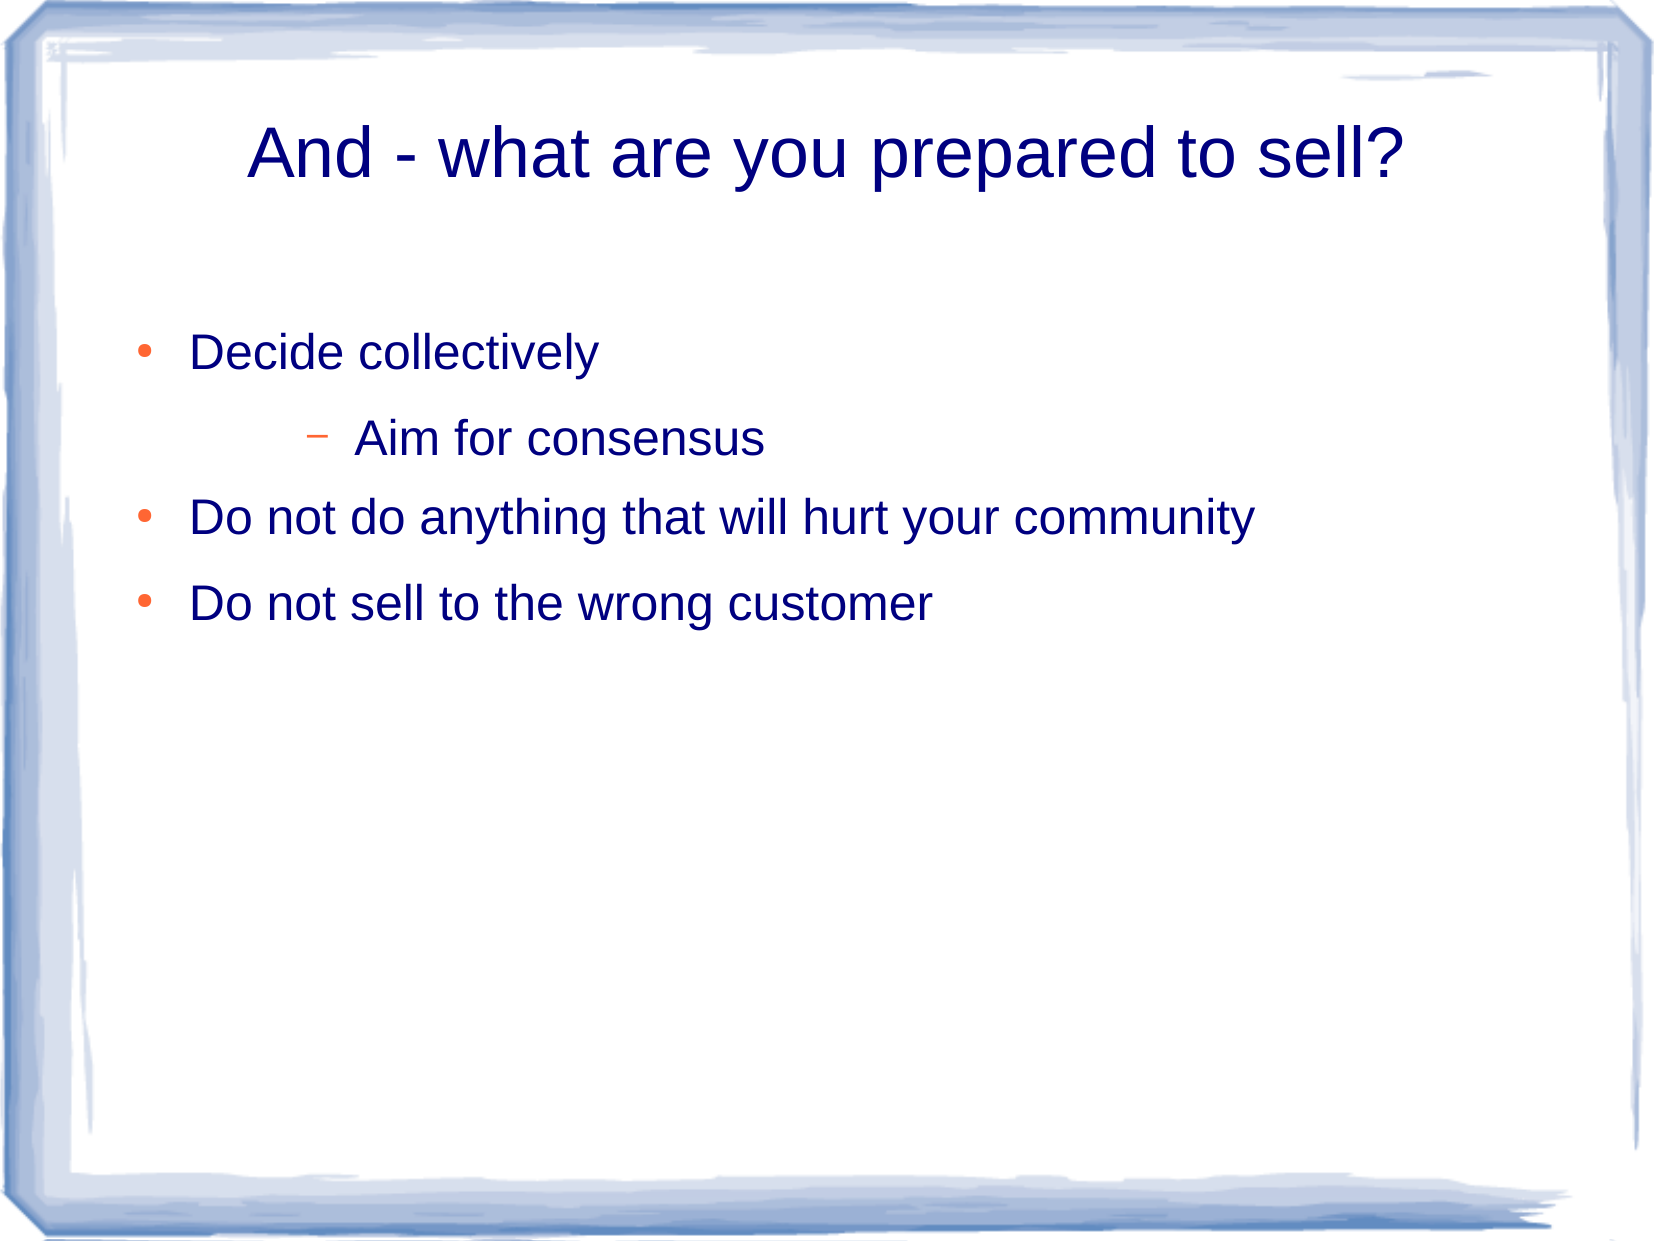

# And - what are you prepared to sell?
Decide collectively
Aim for consensus
Do not do anything that will hurt your community
Do not sell to the wrong customer